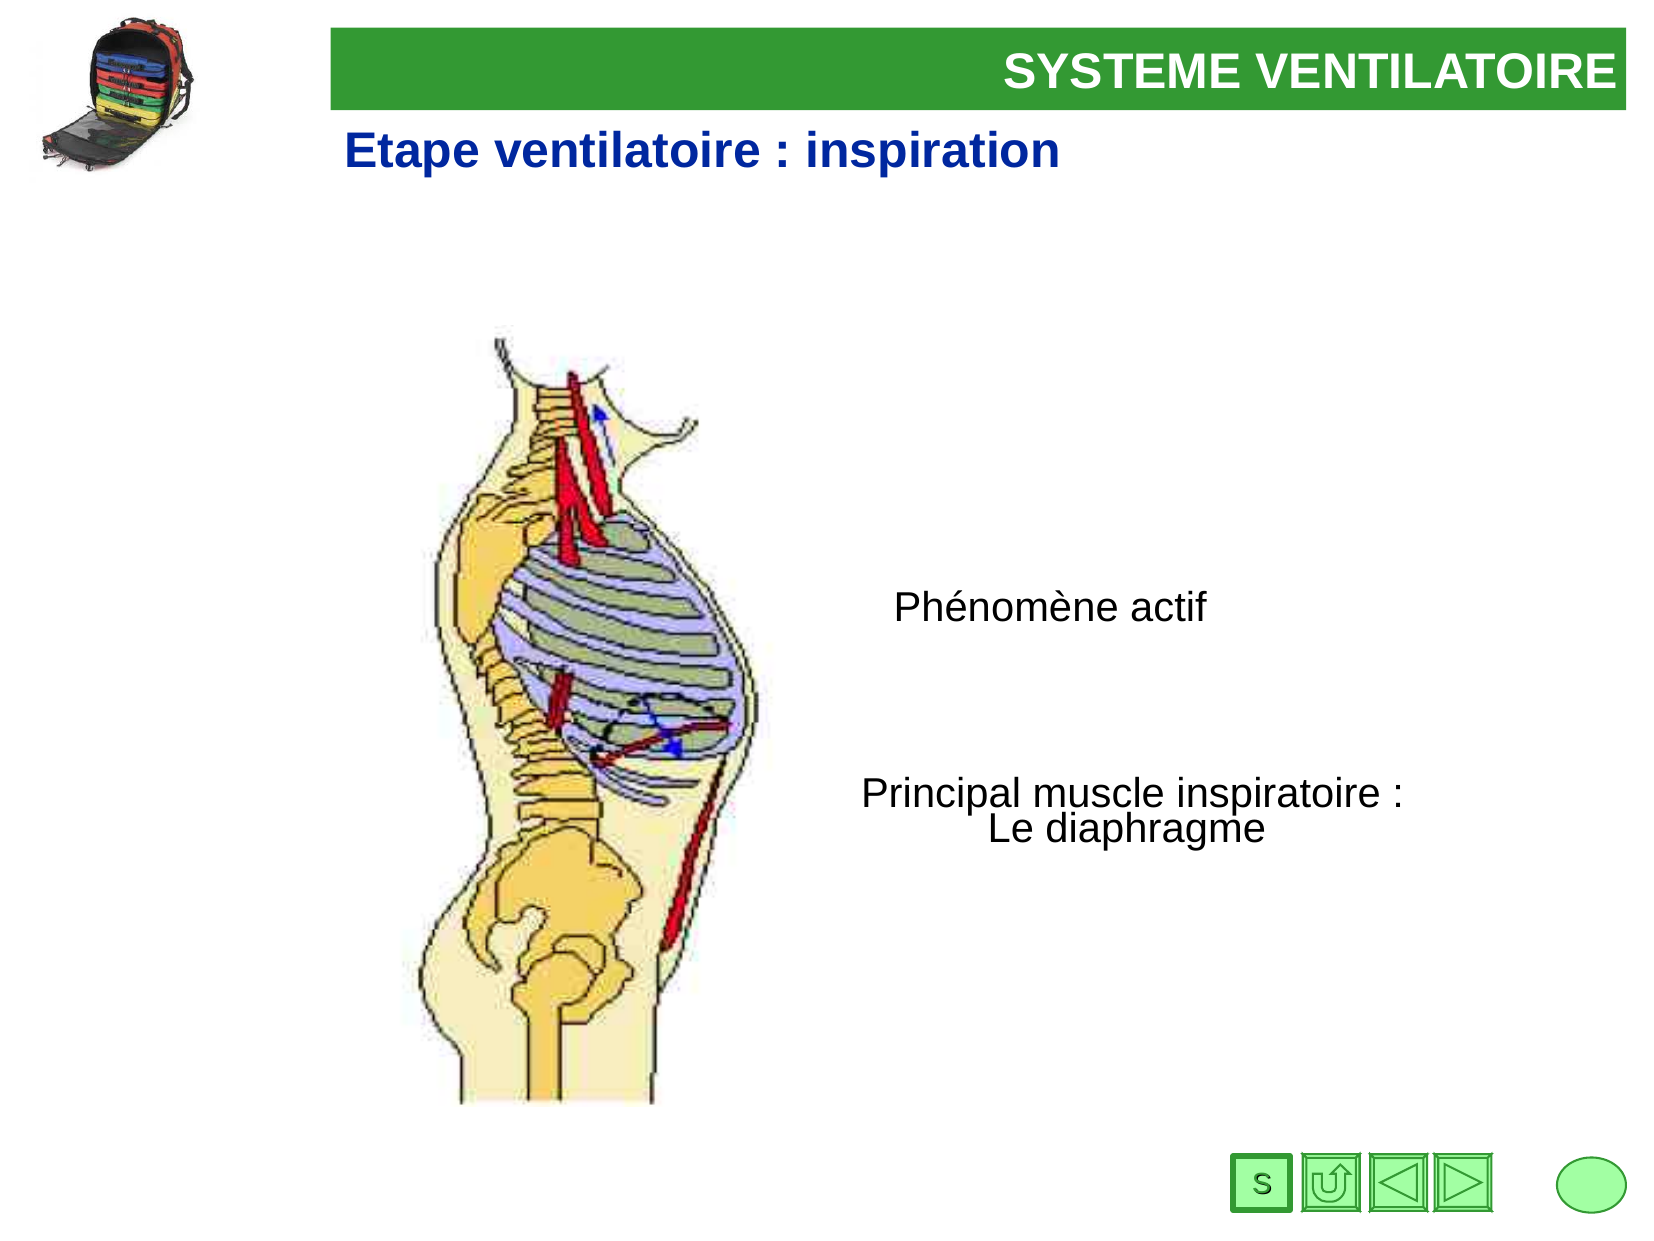

# SYSTEME VENTILATOIRE
Etape ventilatoire : inspiration
Phénomène actif
Principal muscle inspiratoire :
 Le diaphragme